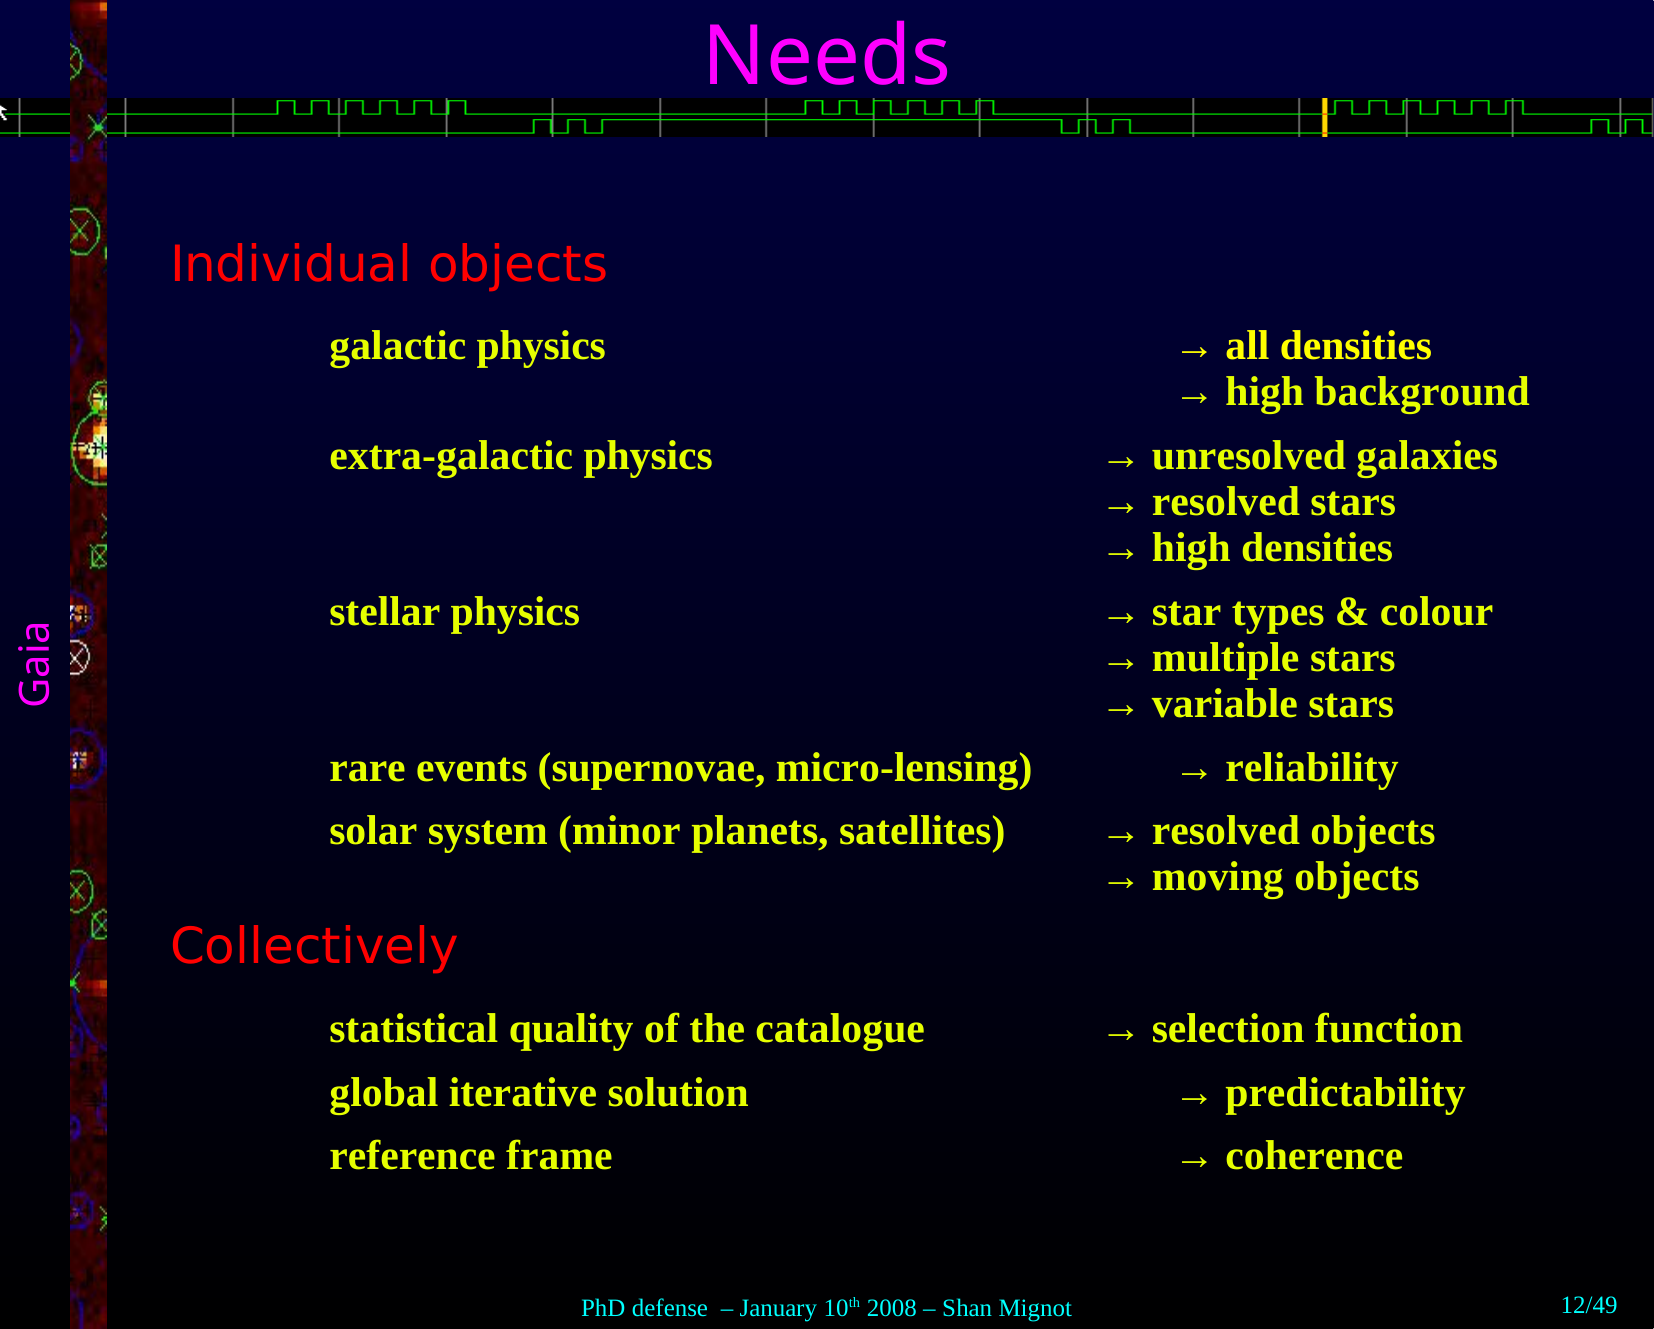

# Needs
Individual objects
galactic physics 								→ all densities													→ high background
extra-galactic physics						→ unresolved galaxies											→ resolved stars												→ high densities
stellar physics								→ star types & colour											→ multiple stars												→ variable stars
rare events (supernovae, micro-lensing)		→ reliability
solar system (minor planets, satellites)		→ resolved objects												→ moving objects
Collectively
statistical quality of the catalogue			→ selection function
global iterative solution						→ predictability
reference frame								→ coherence
Gaia
PhD defense – January 10th 2008 – Shan Mignot